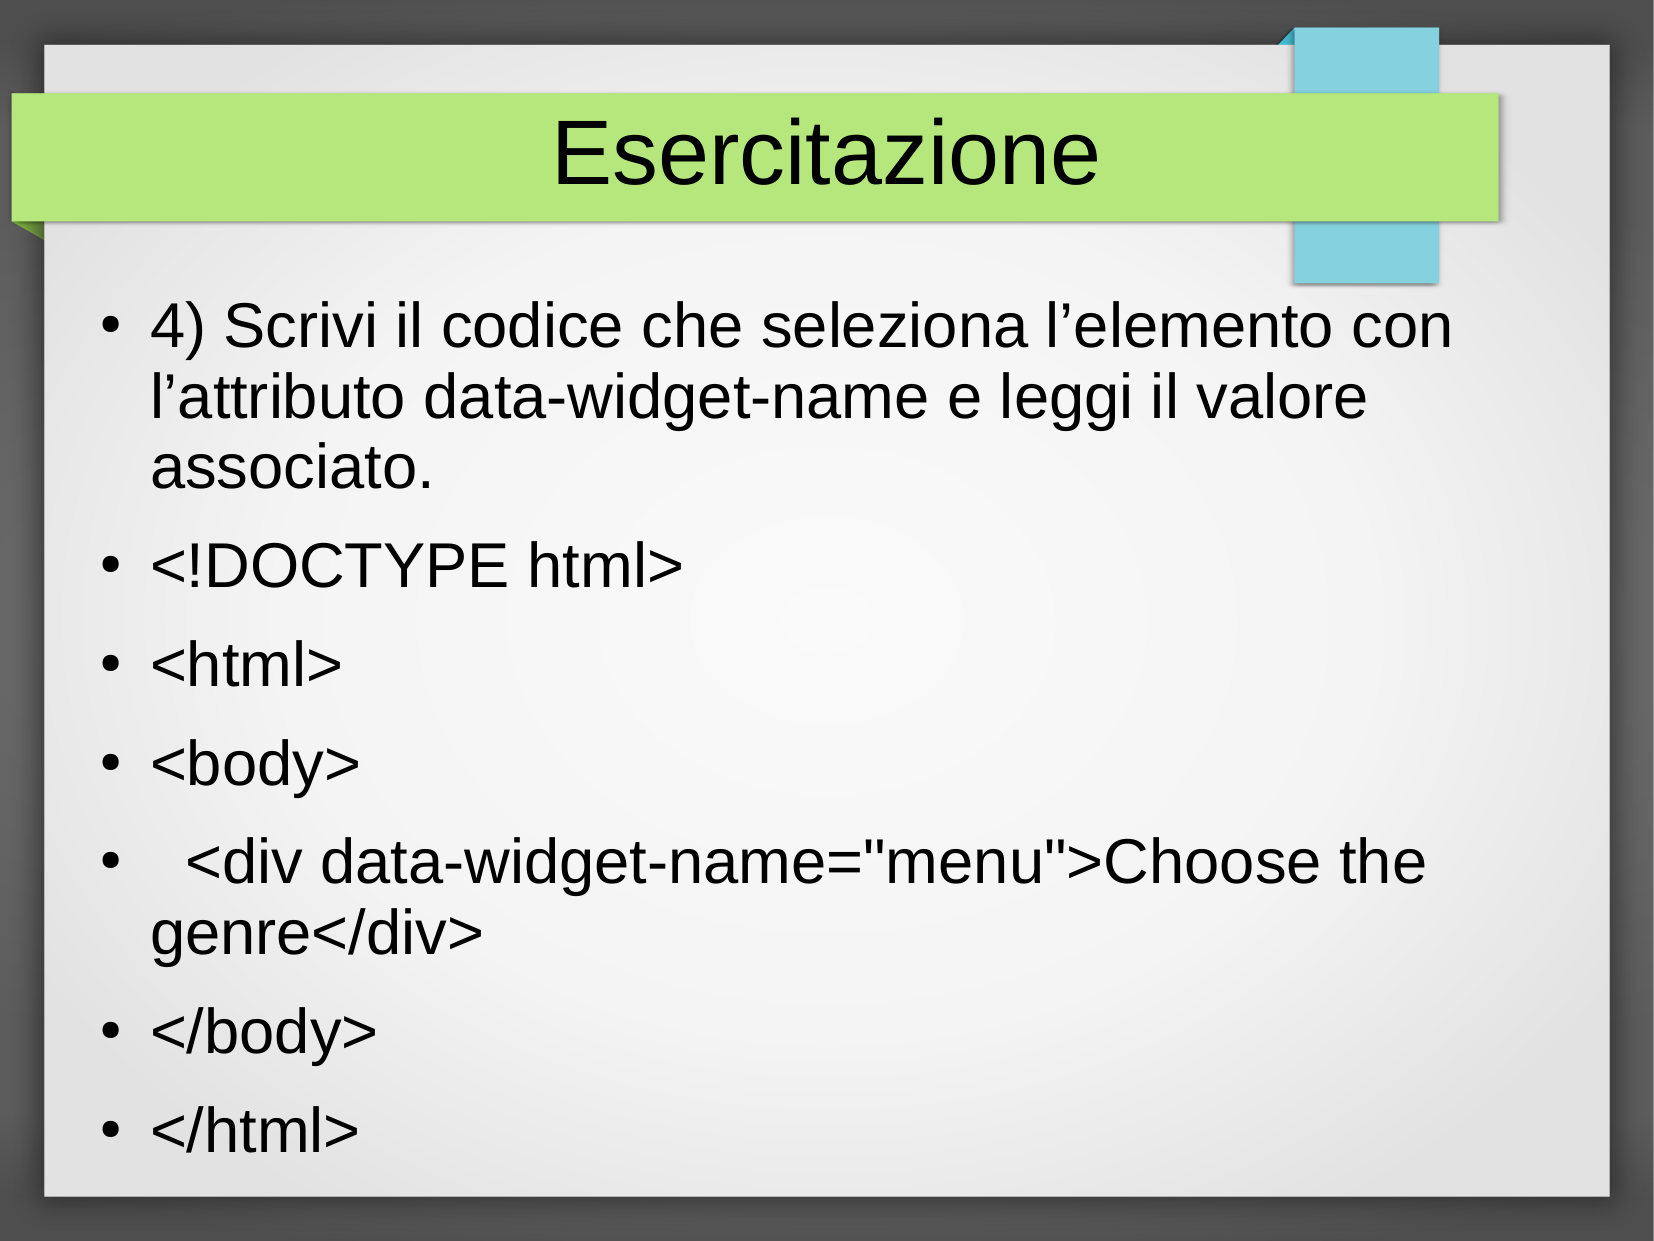

# Esercitazione
4) Scrivi il codice che seleziona l’elemento con l’attributo data-widget-name e leggi il valore associato.
<!DOCTYPE html>
<html>
<body>
 <div data-widget-name="menu">Choose the genre</div>
</body>
</html>